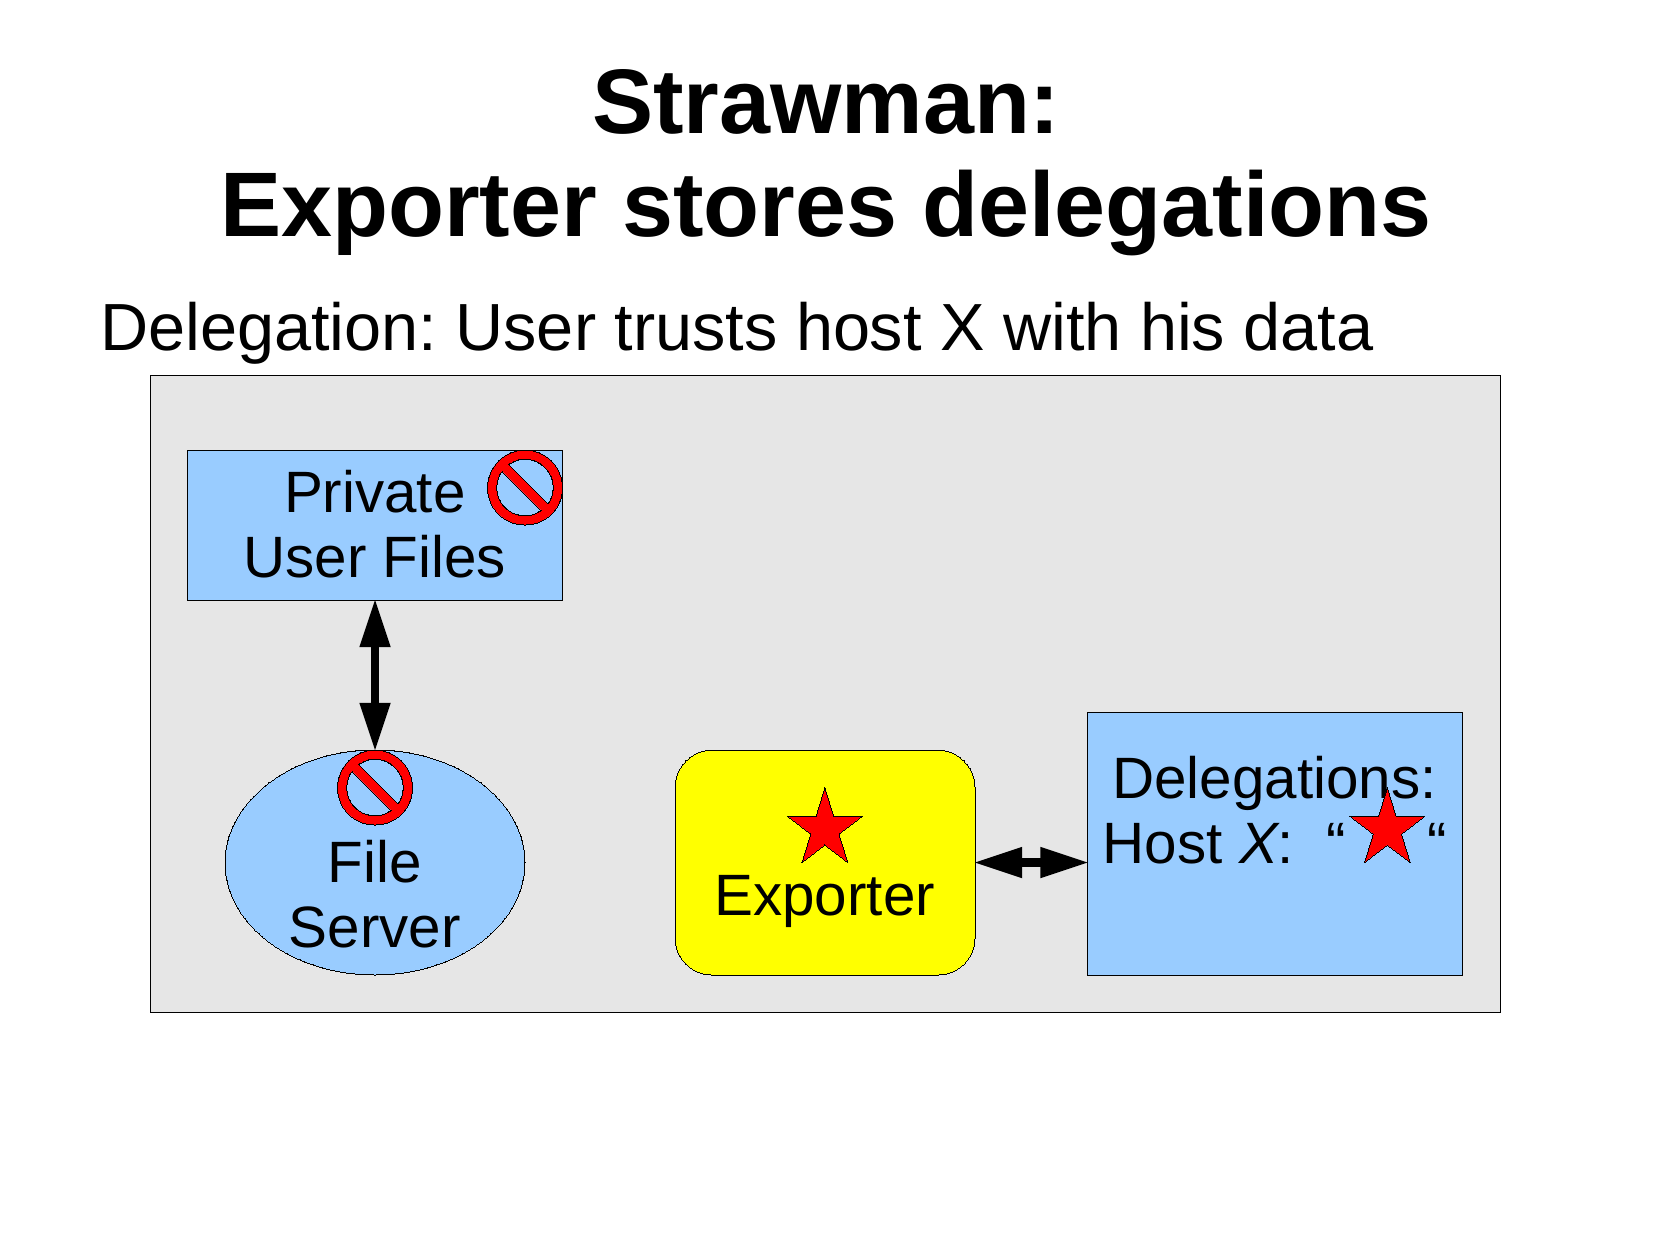

# Strawman: Exporter stores delegations
Delegation: User trusts host X with his data
Private
User Files
Delegations:
Host X: “ “
File
Server
Exporter